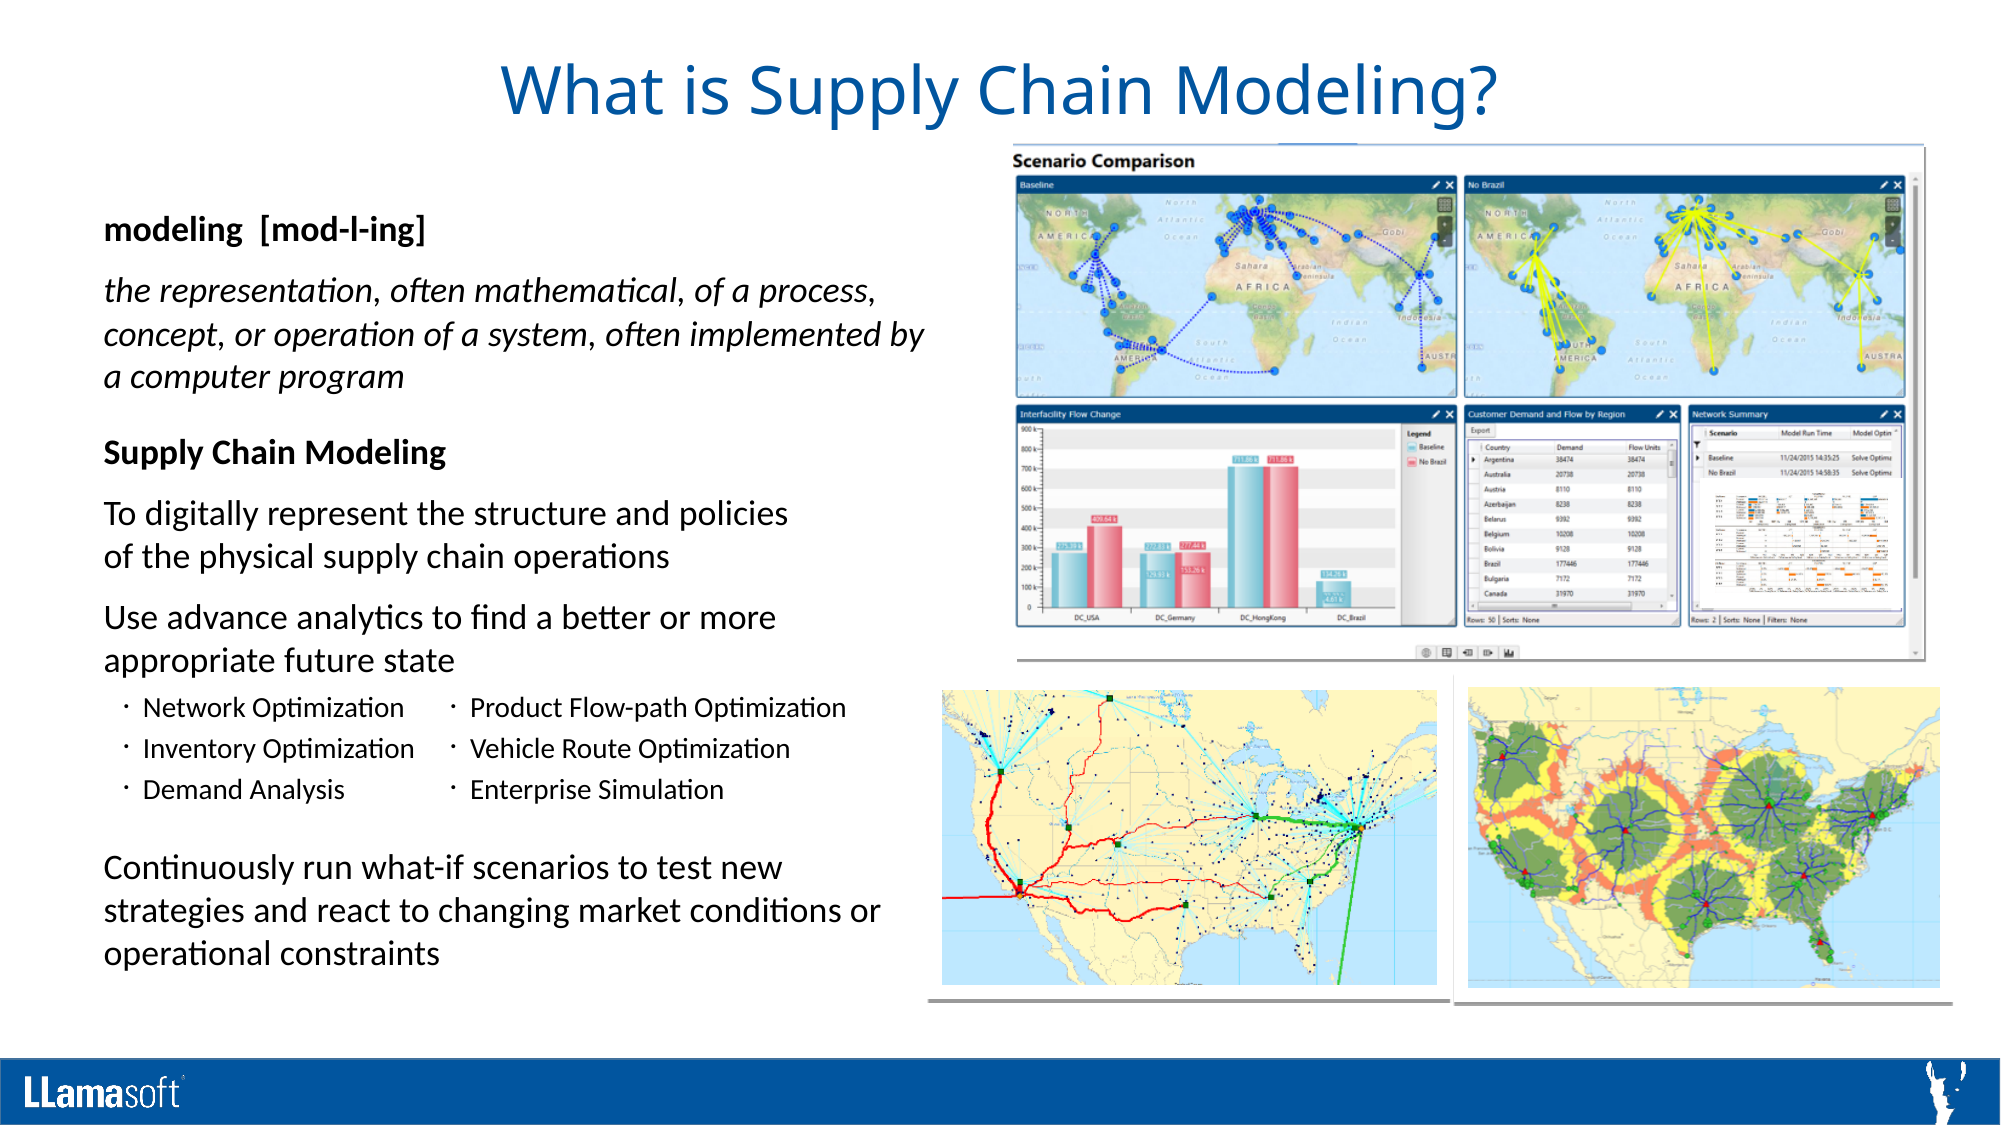

# What is Supply Chain Modeling?
modeling [mod-l-ing]
the representation, often mathematical, of a process, concept, or operation of a system, often implemented by a computer program
Supply Chain Modeling
To digitally represent the structure and policies
of the physical supply chain operations
Use advance analytics to find a better or more appropriate future state
Continuously run what-if scenarios to test new strategies and react to changing market conditions or operational constraints
Network Optimization
Inventory Optimization
Demand Analysis
Product Flow-path Optimization
Vehicle Route Optimization
Enterprise Simulation